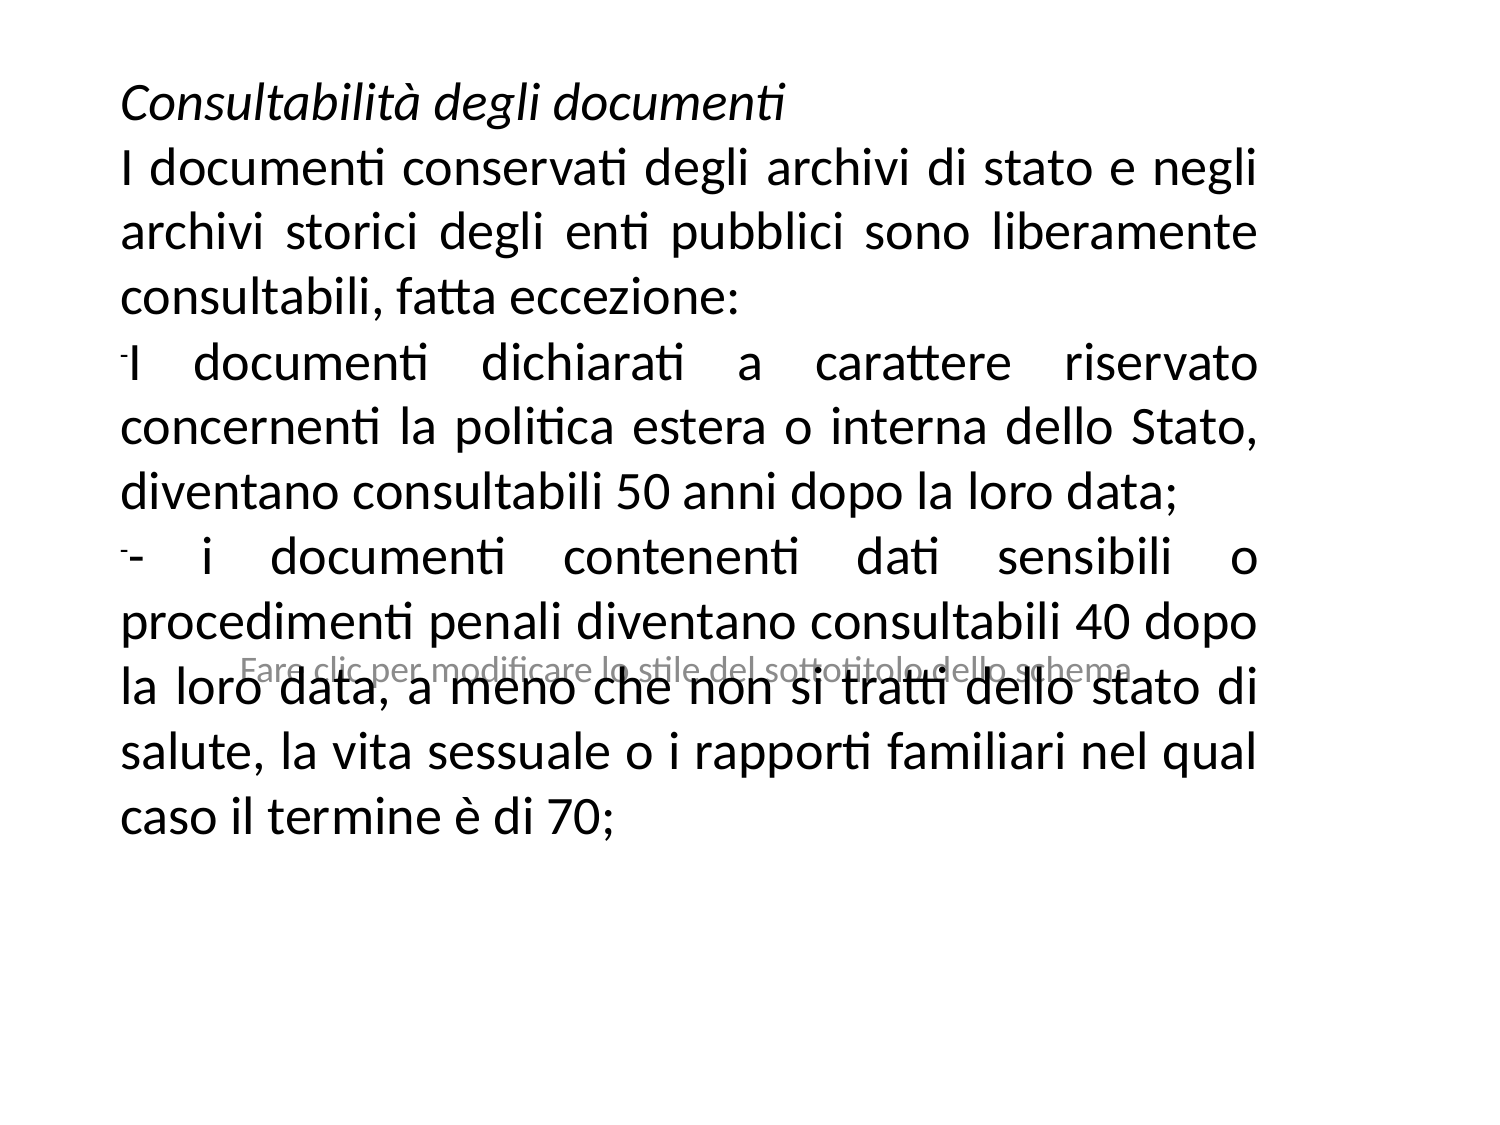

Consultabilità degli documenti
I documenti conservati degli archivi di stato e negli archivi storici degli enti pubblici sono liberamente consultabili, fatta eccezione:
I documenti dichiarati a carattere riservato concernenti la politica estera o interna dello Stato, diventano consultabili 50 anni dopo la loro data;
- i documenti contenenti dati sensibili o procedimenti penali diventano consultabili 40 dopo la loro data, a meno che non si tratti dello stato di salute, la vita sessuale o i rapporti familiari nel qual caso il termine è di 70;
#